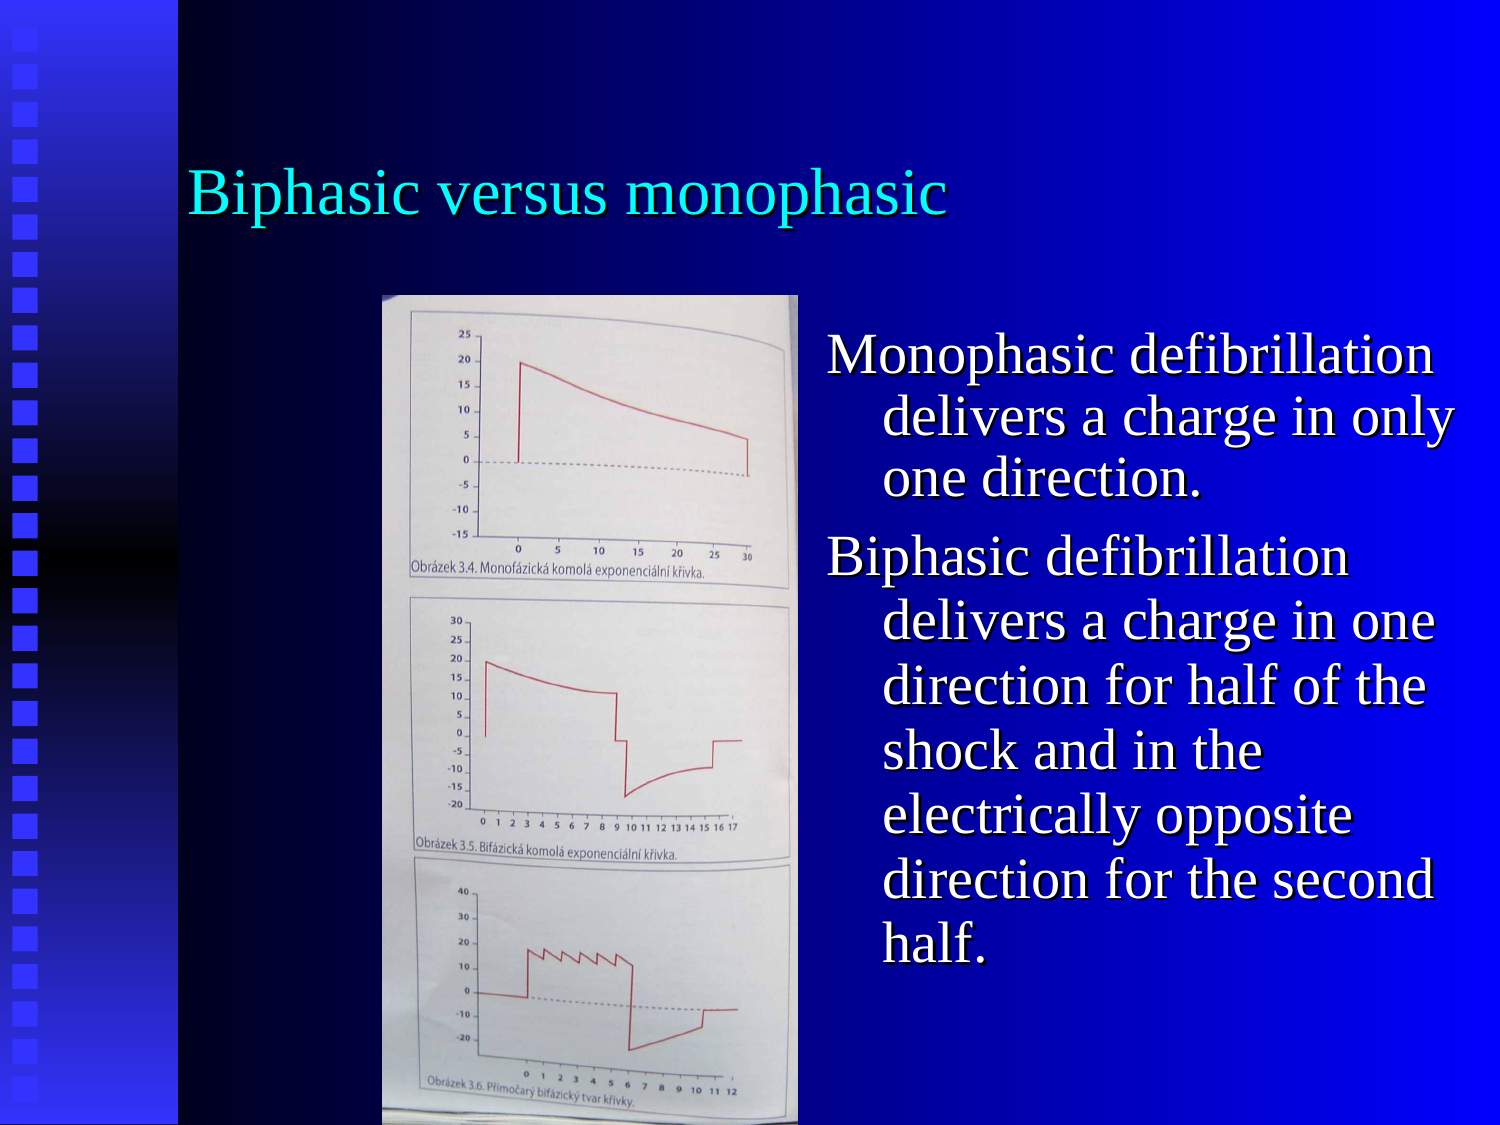

# Biphasic versus monophasic
Monophasic defibrillation delivers a charge in only one direction.
Biphasic defibrillation delivers a charge in one direction for half of the shock and in the electrically opposite direction for the second half.